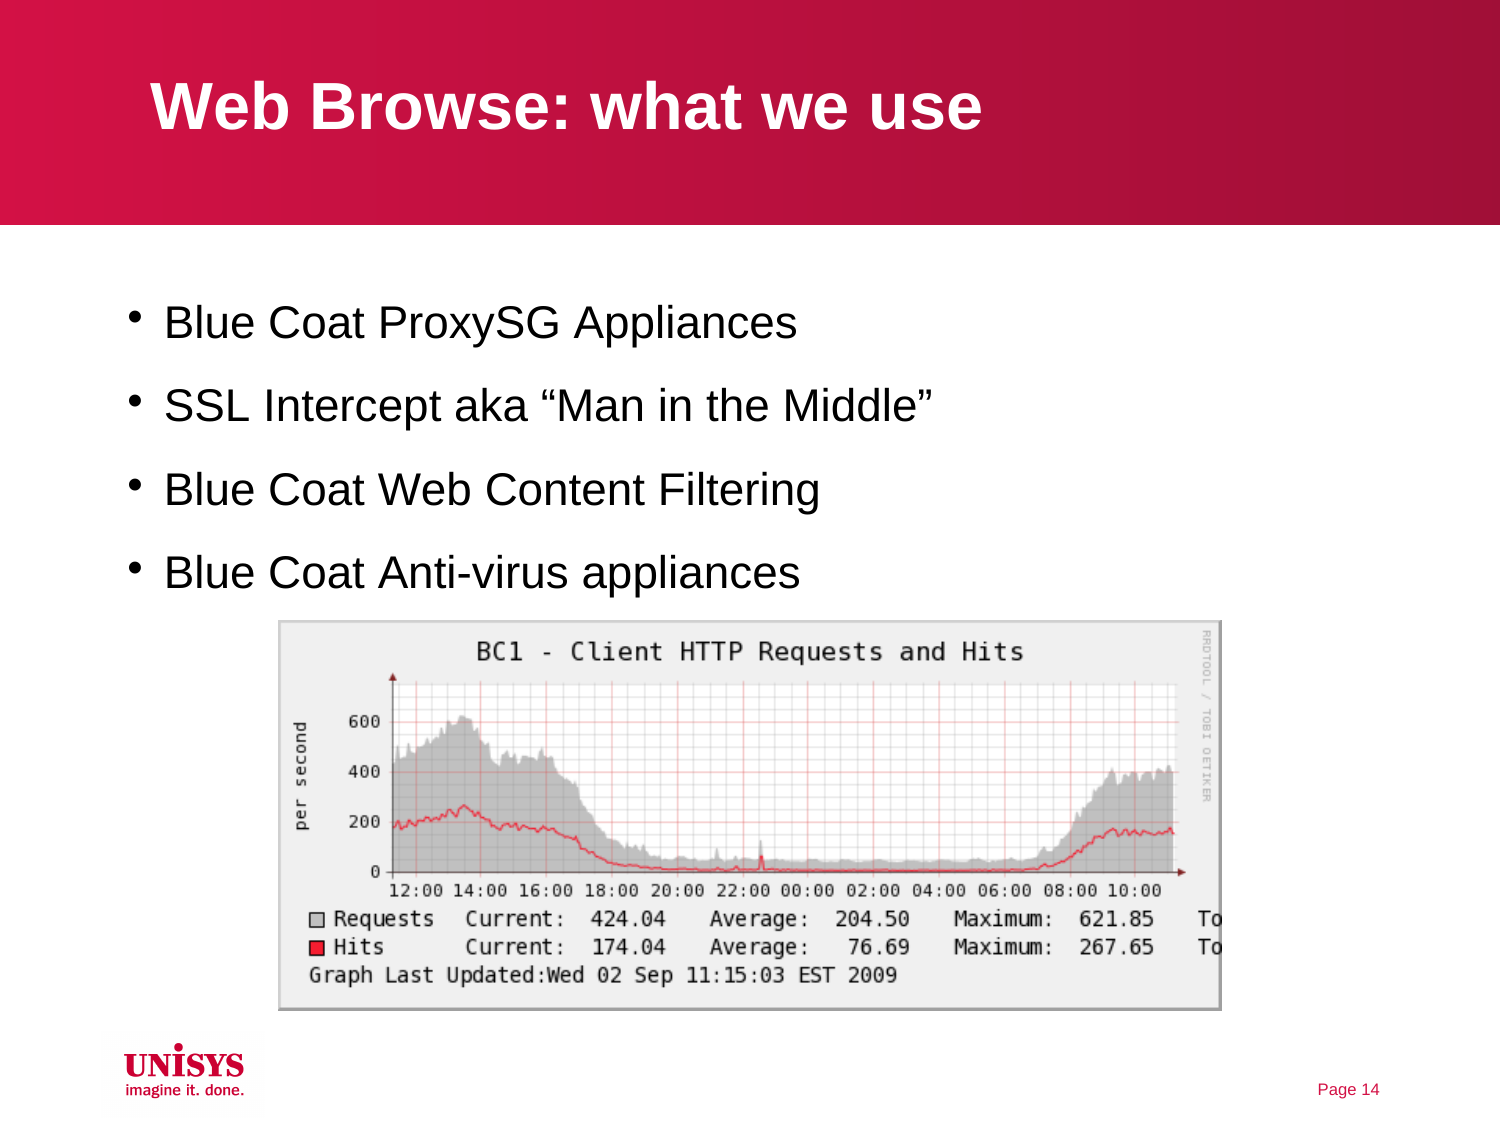

# Web Browse: what we use
Blue Coat ProxySG Appliances
SSL Intercept aka “Man in the Middle”
Blue Coat Web Content Filtering
Blue Coat Anti-virus appliances
14